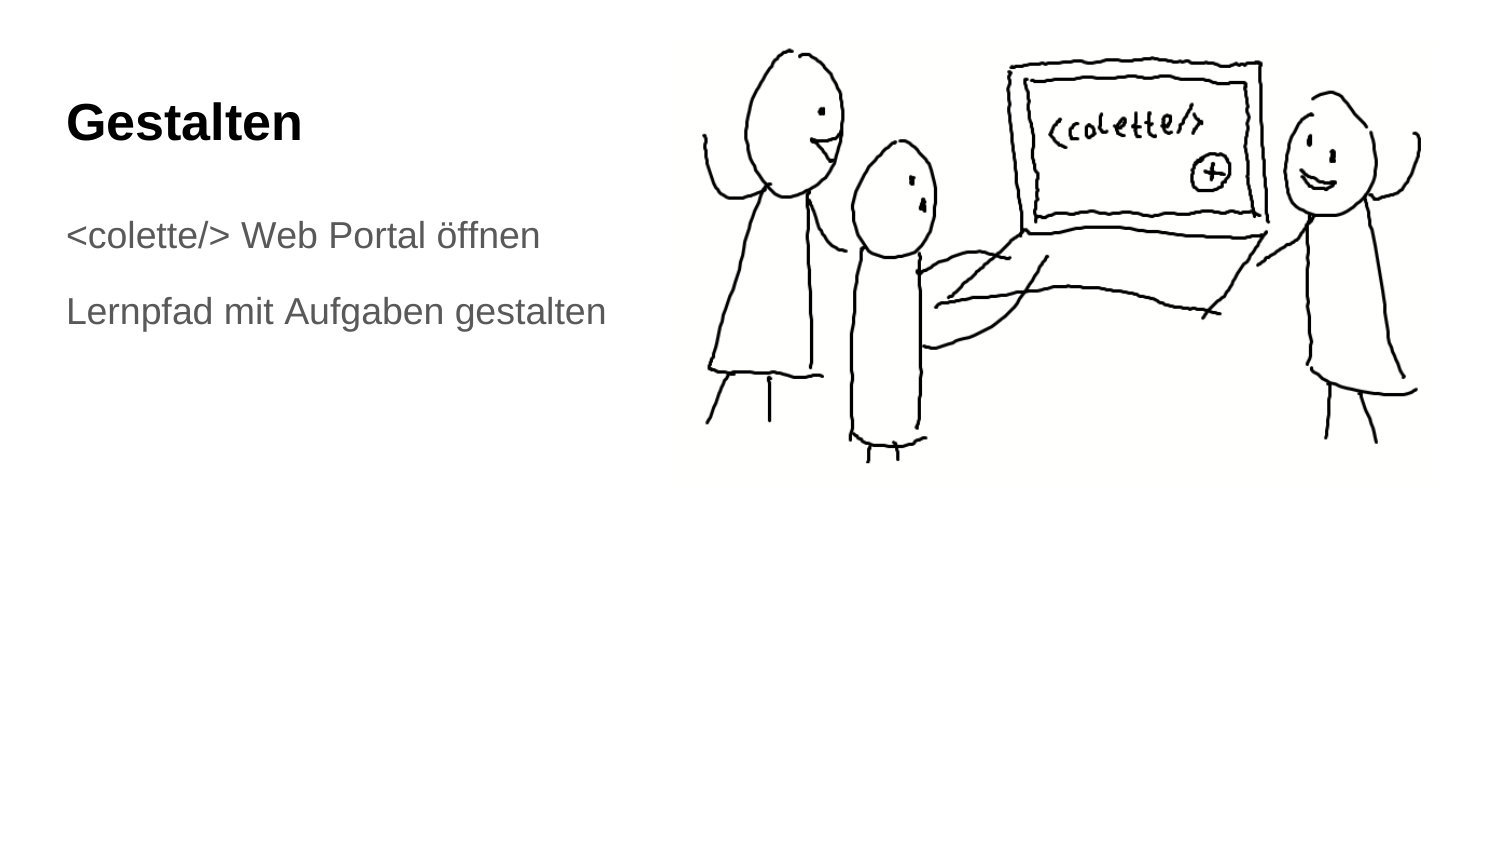

# Gestalten
<colette/> Web Portal öffnen
Lernpfad mit Aufgaben gestalten